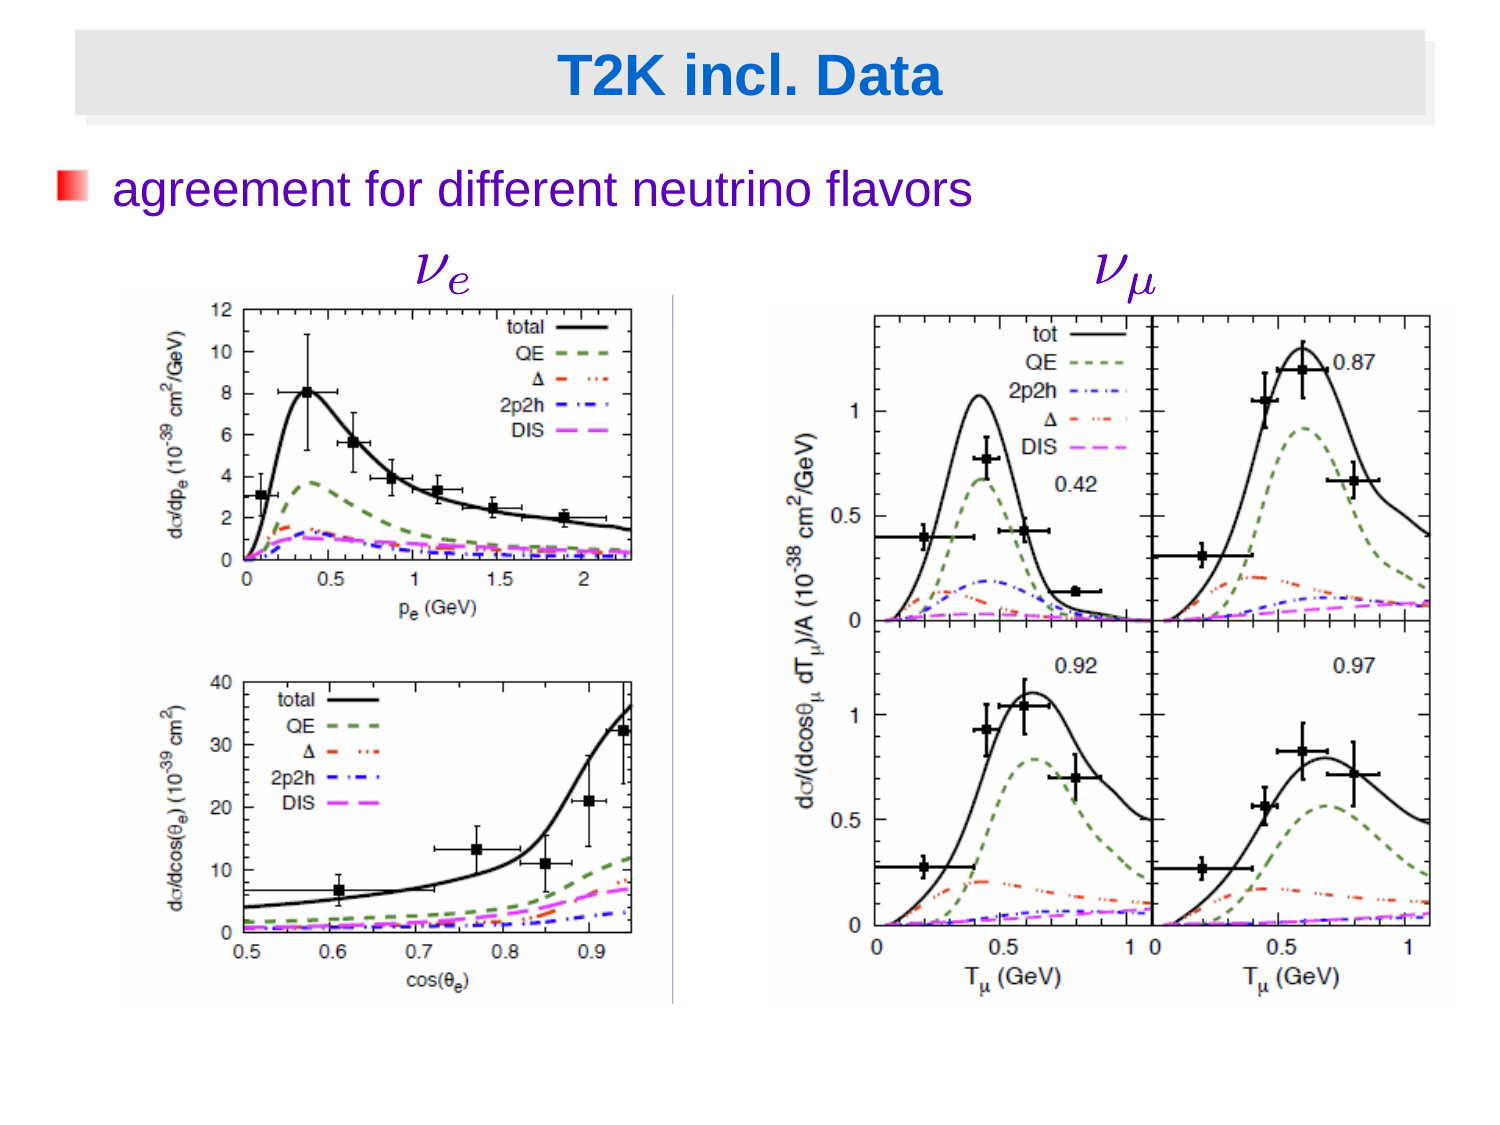

# T2K incl. Data
agreement for different neutrino flavors